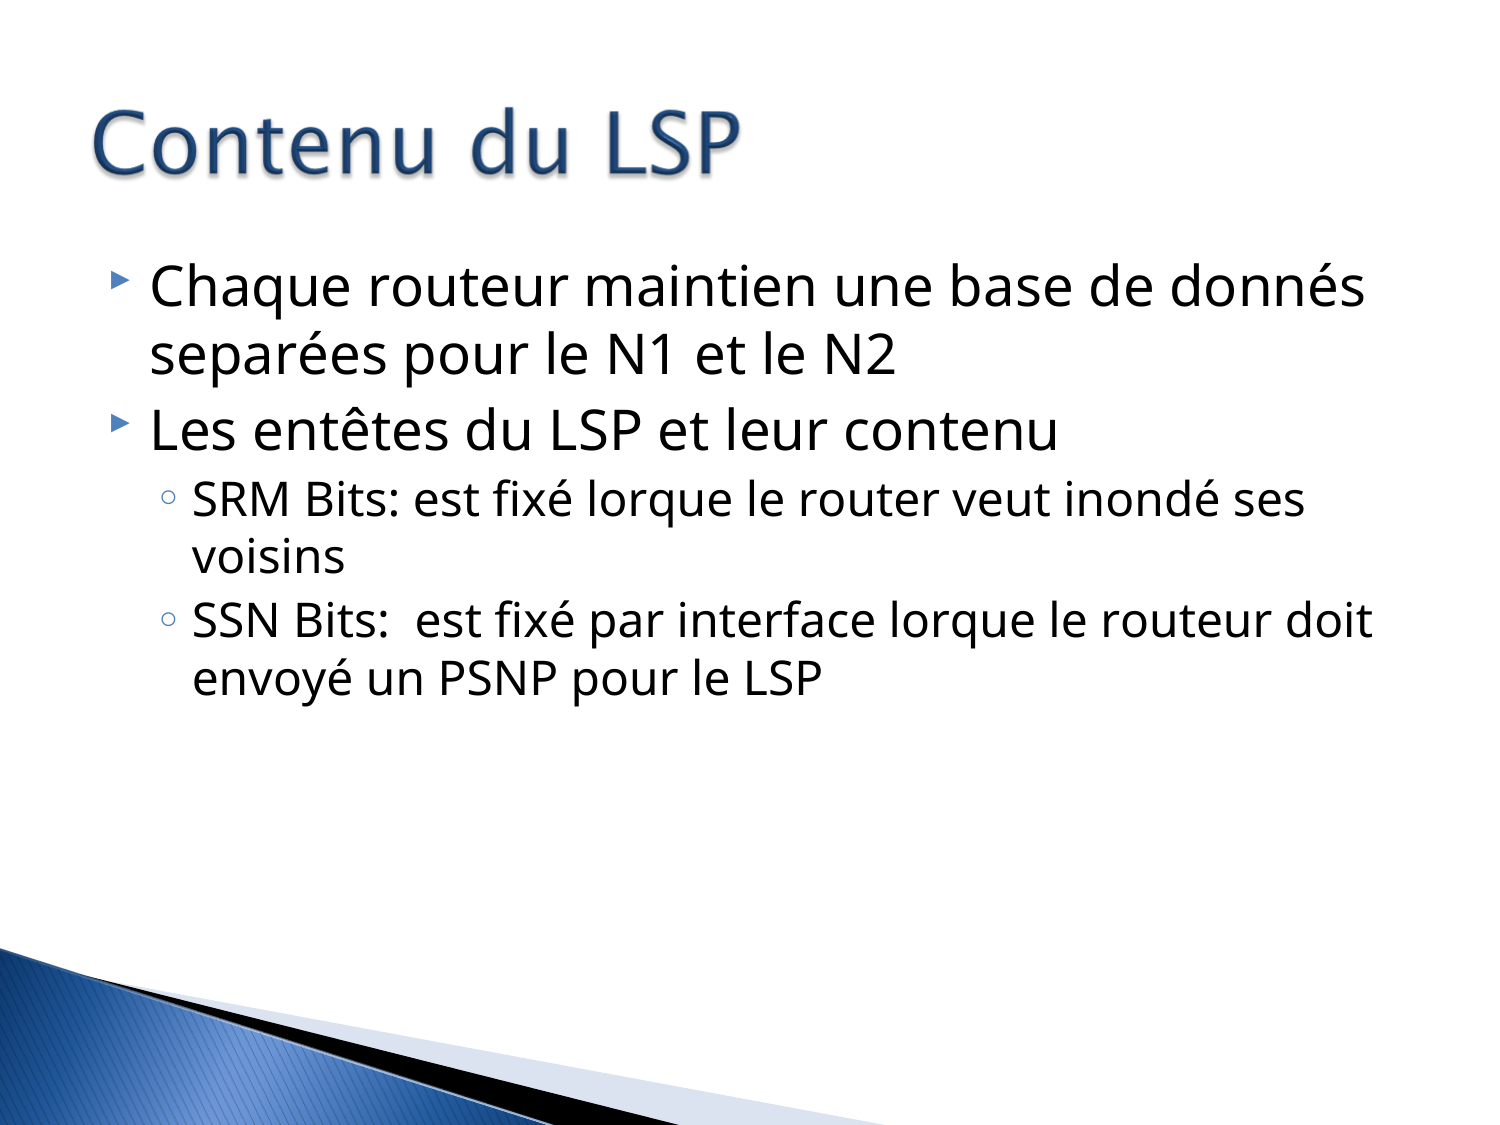

# Chaque routeur maintien une base de donnés separées pour le N1 et le N2
Les entêtes du LSP et leur contenu
SRM Bits: est fixé lorque le router veut inondé ses voisins
SSN Bits: est fixé par interface lorque le routeur doit envoyé un PSNP pour le LSP